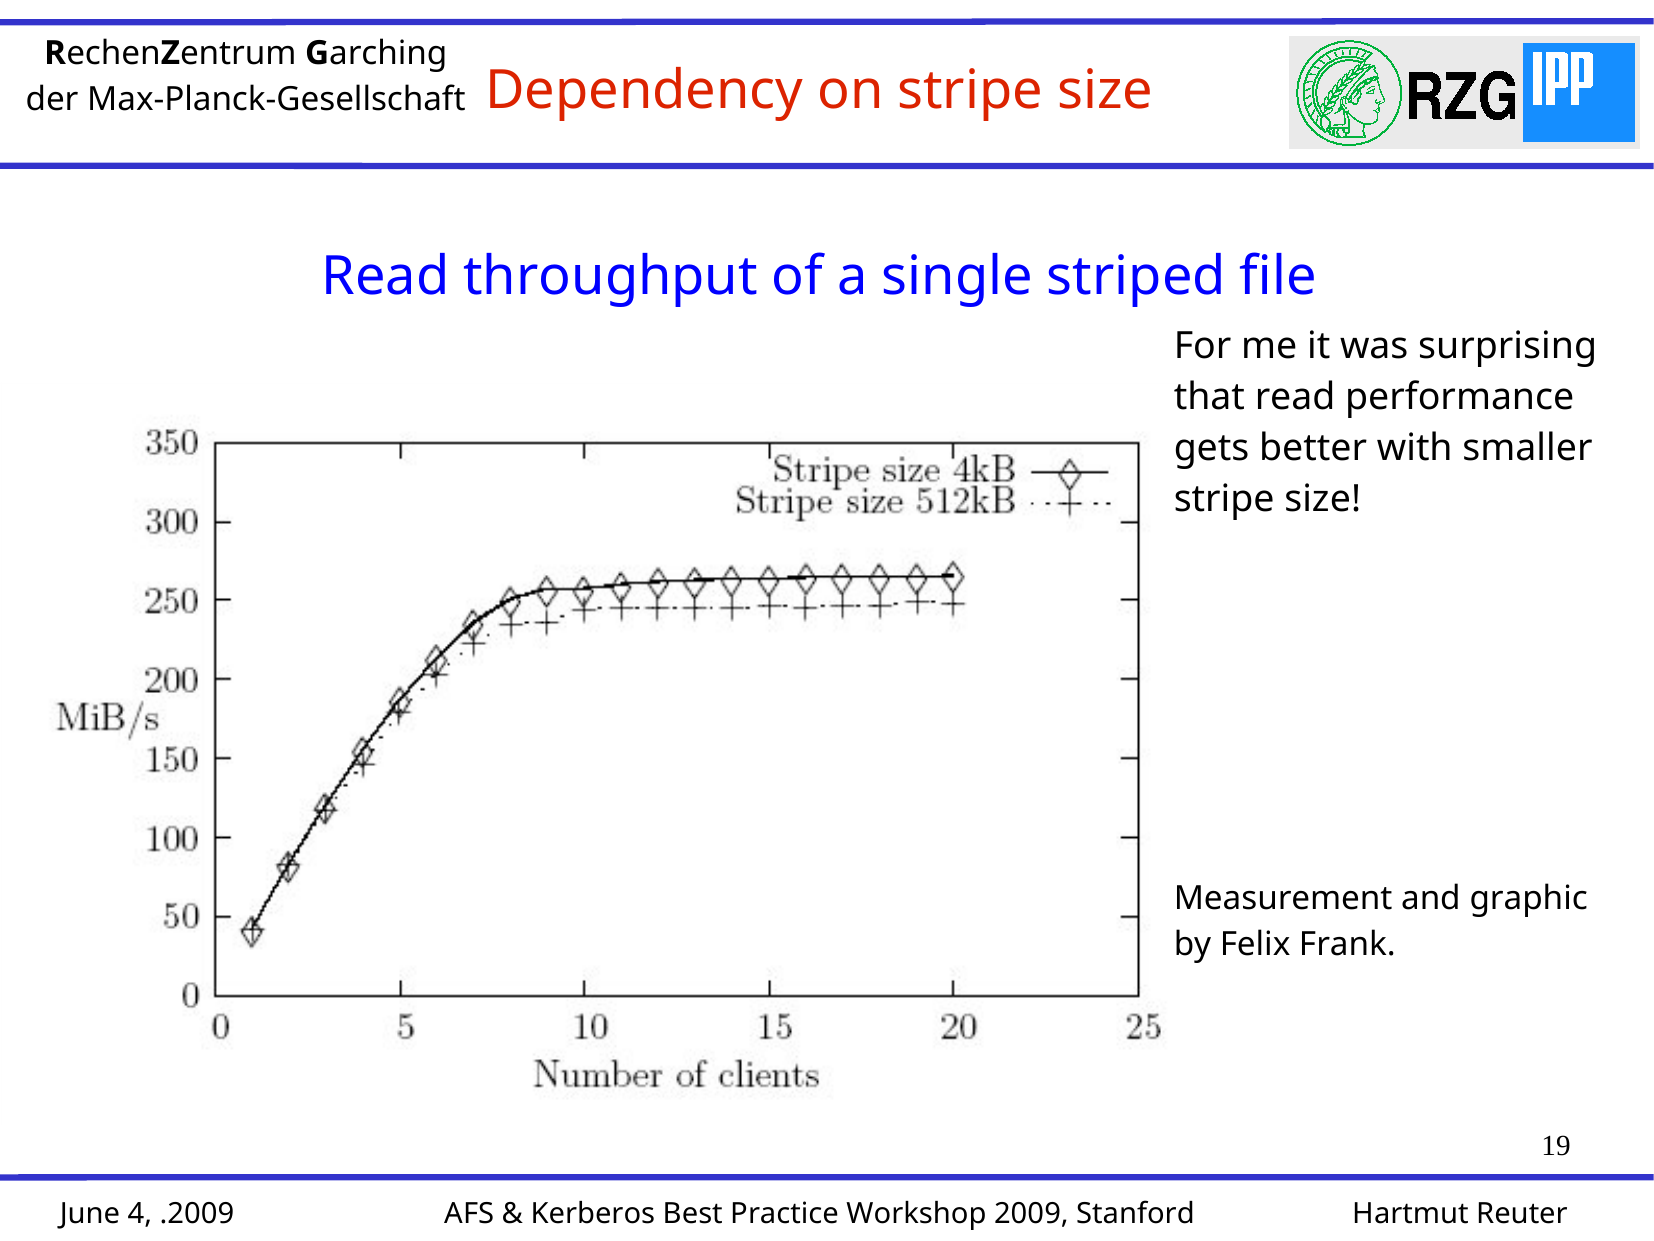

Dependency on stripe size
Read throughput of a single striped file
# For me it was surprising that read performance gets better with smaller stripe size!
Measurement and graphic by Felix Frank.
19